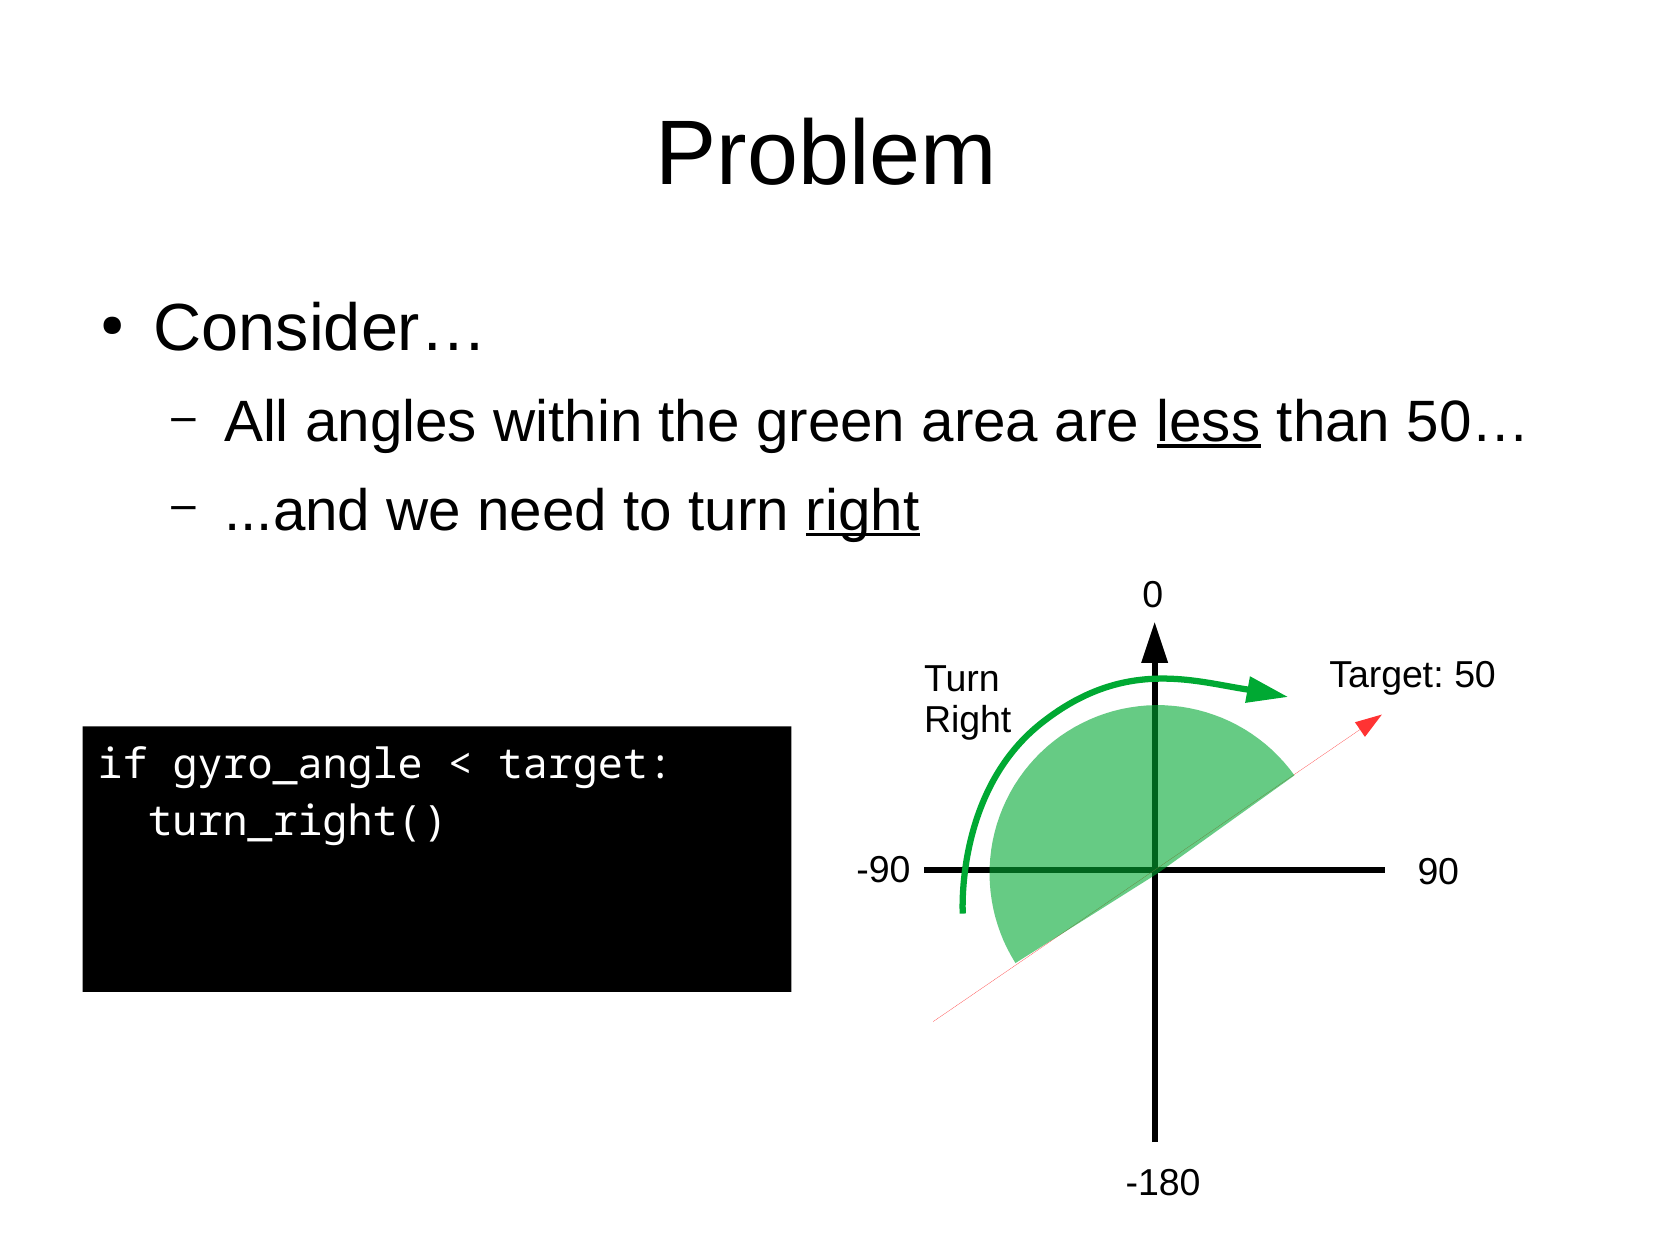

# Problem
Consider…
All angles within the green area are less than 50…
...and we need to turn right
0
-90
90
-180
Target: 50
Turn
Right
if gyro_angle < target:
 turn_right()